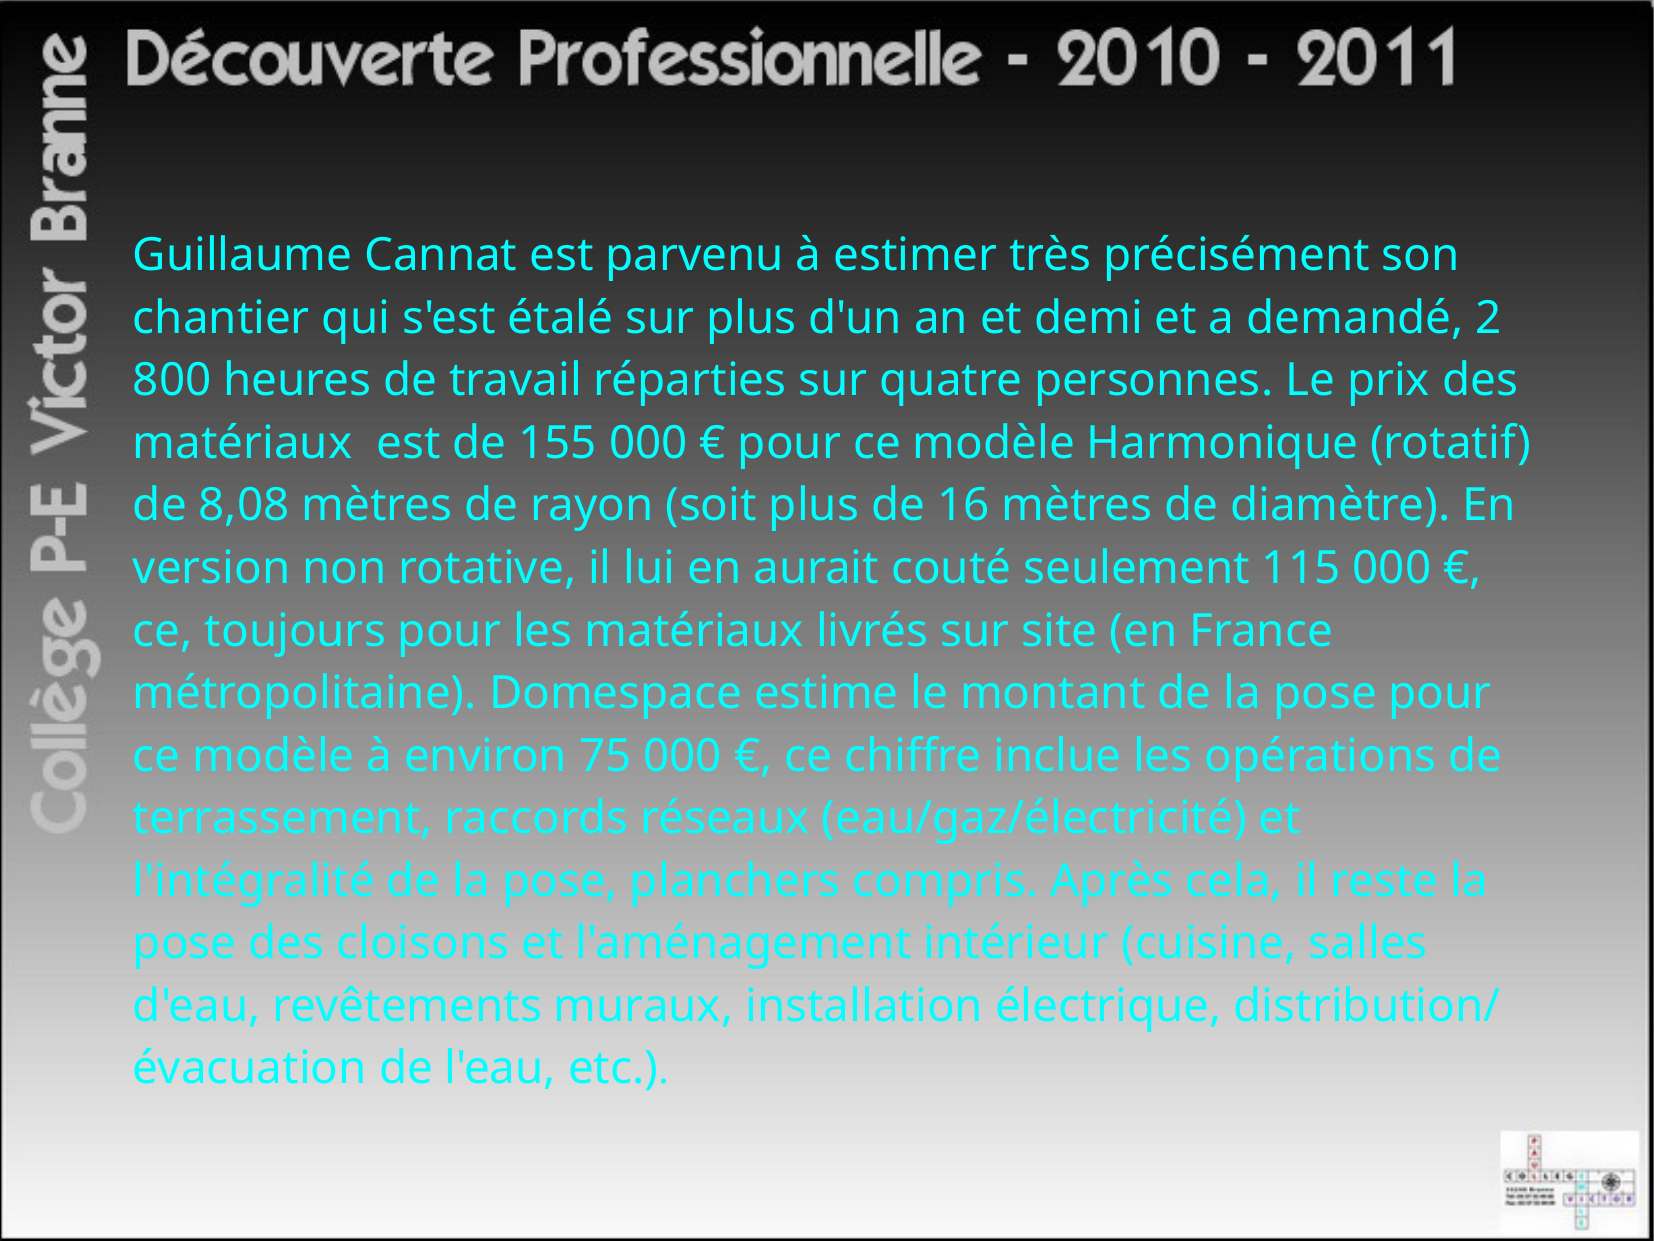

Guillaume Cannat est parvenu à estimer très précisément son chantier qui s'est étalé sur plus d'un an et demi et a demandé, 2 800 heures de travail réparties sur quatre personnes. Le prix des matériaux est de 155 000 € pour ce modèle Harmonique (rotatif) de 8,08 mètres de rayon (soit plus de 16 mètres de diamètre). En version non rotative, il lui en aurait couté seulement 115 000 €, ce, toujours pour les matériaux livrés sur site (en France métropolitaine). Domespace estime le montant de la pose pour ce modèle à environ 75 000 €, ce chiffre inclue les opérations de terrassement, raccords réseaux (eau/gaz/électricité) et l'intégralité de la pose, planchers compris. Après cela, il reste la pose des cloisons et l'aménagement intérieur (cuisine, salles d'eau, revêtements muraux, installation électrique, distribution/ évacuation de l'eau, etc.).